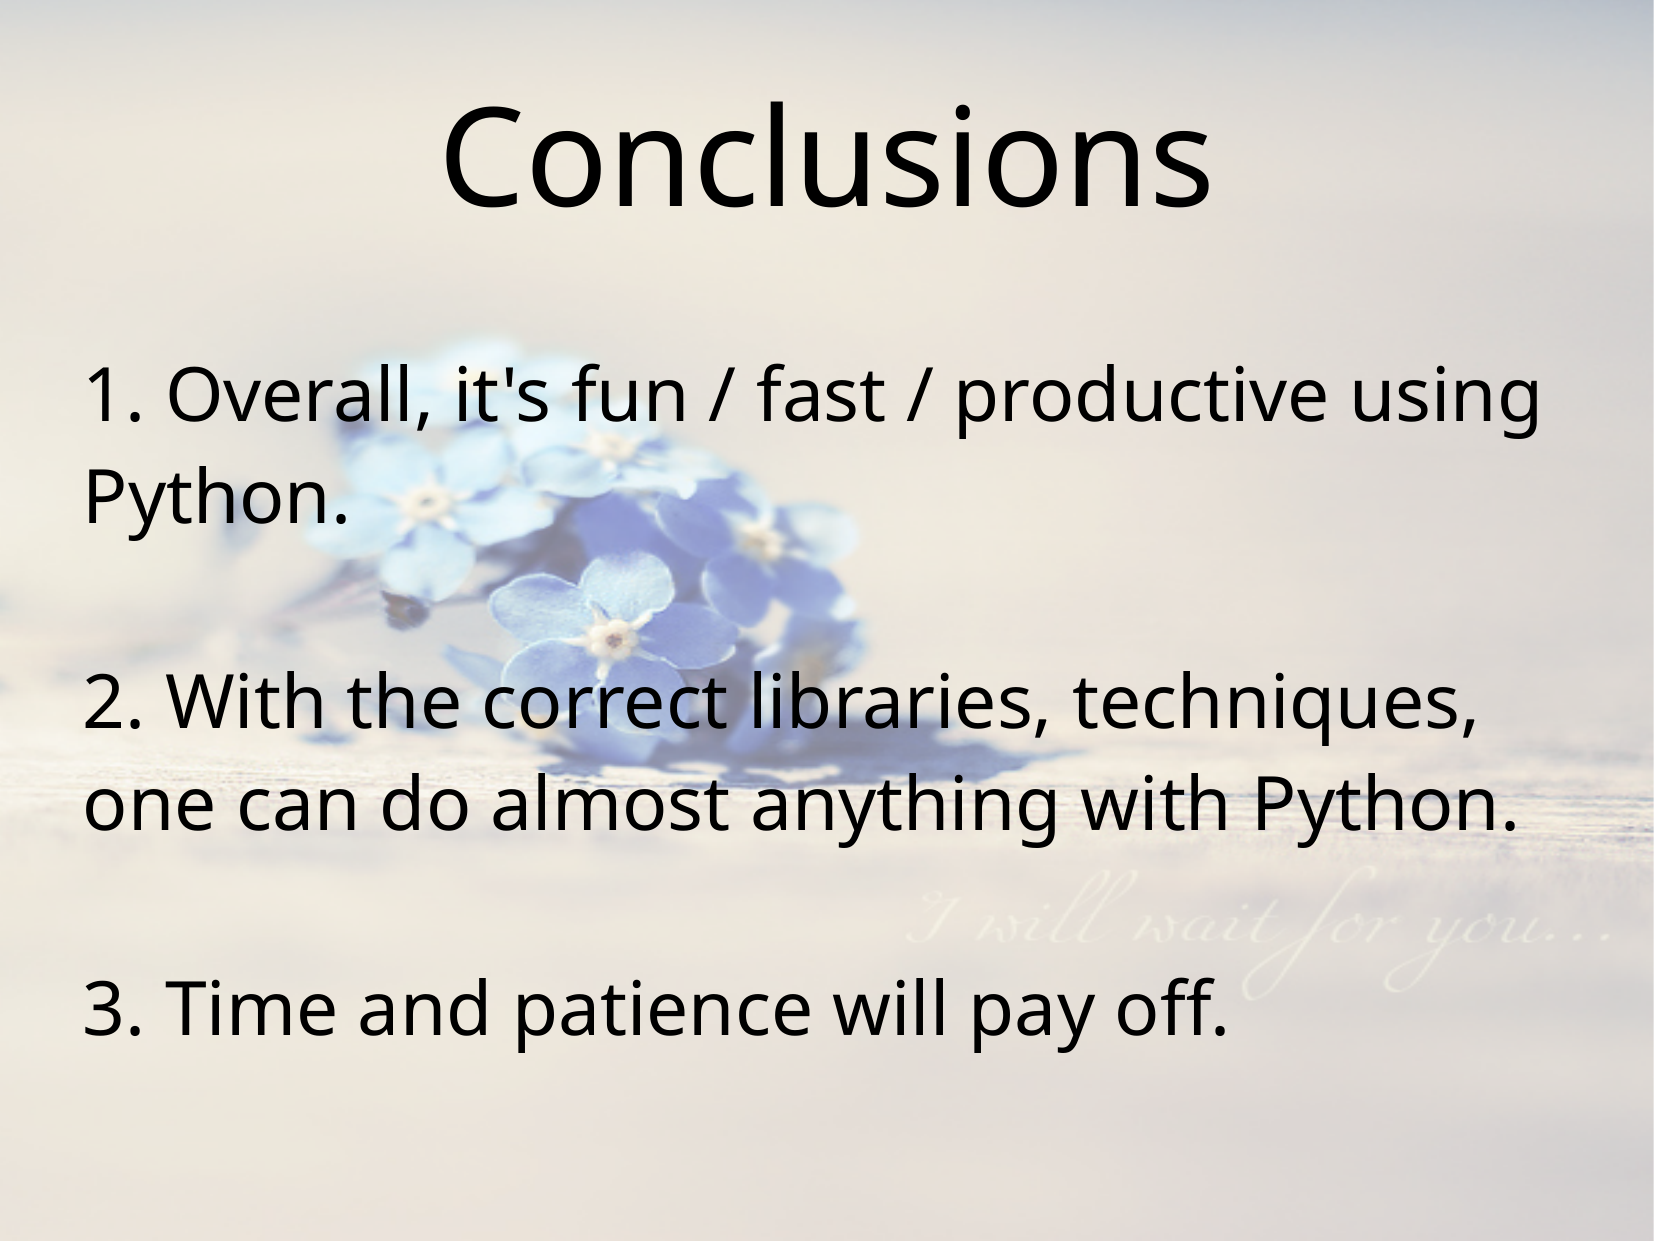

# Conclusions
1. Overall, it's fun / fast / productive using Python.
2. With the correct libraries, techniques, one can do almost anything with Python.
3. Time and patience will pay off.